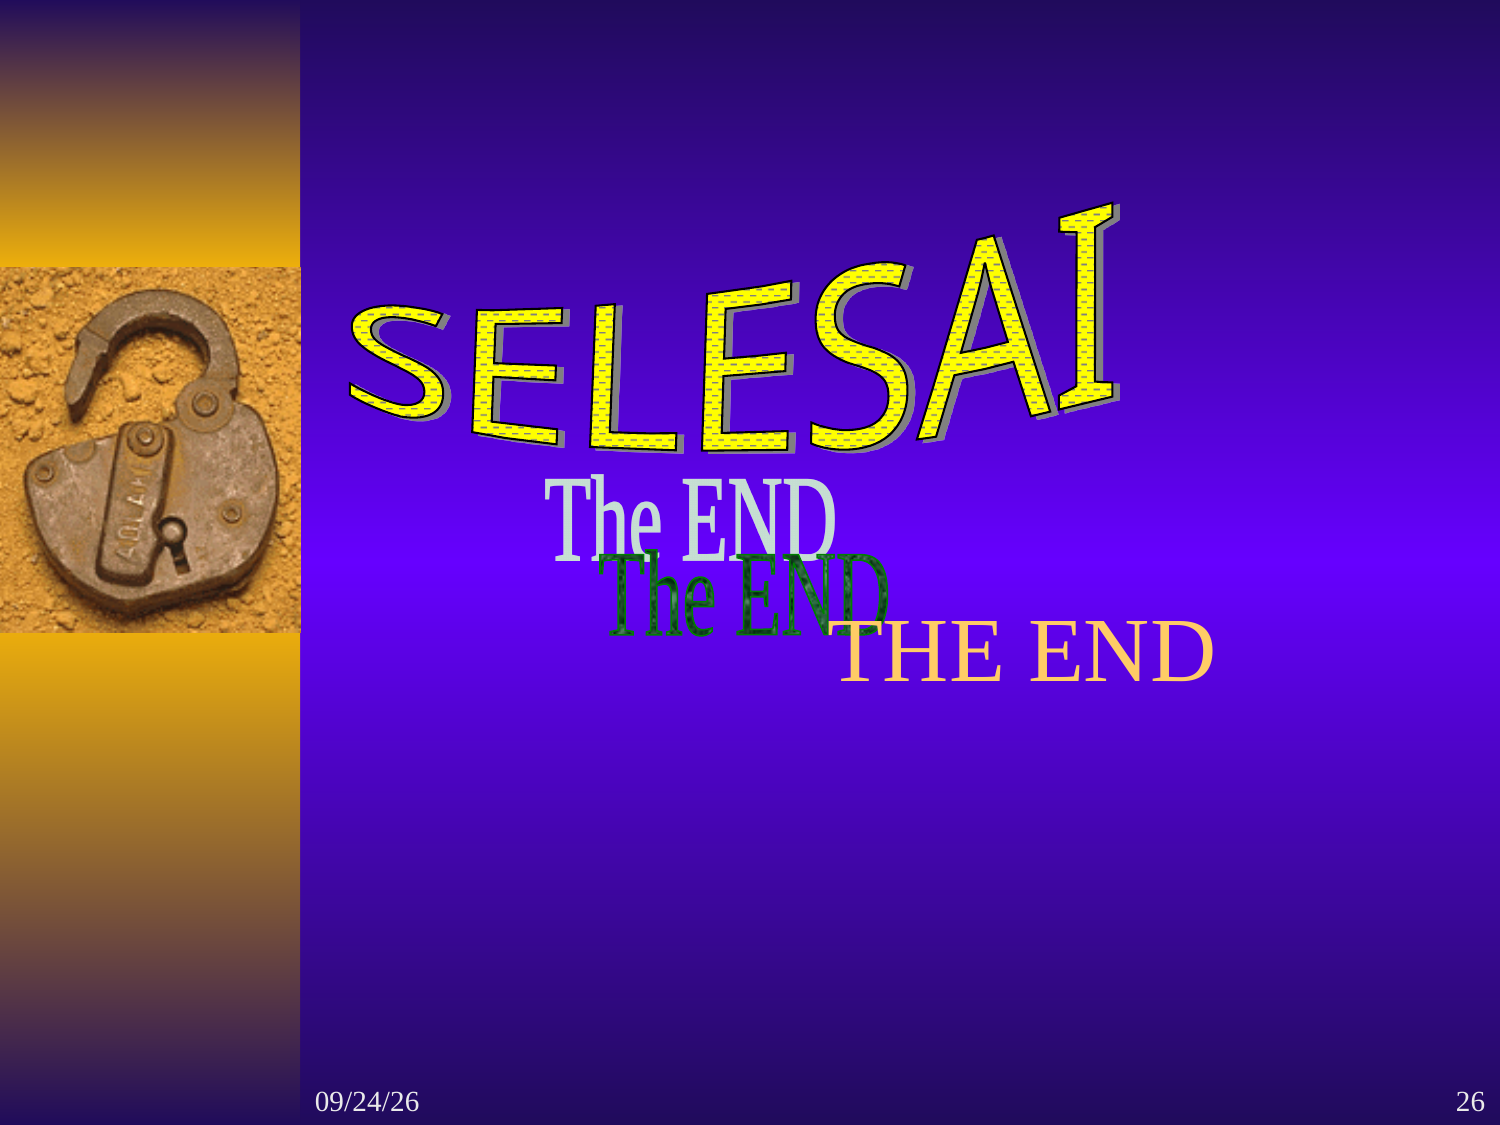

SELESAI
The END
# THE END
26